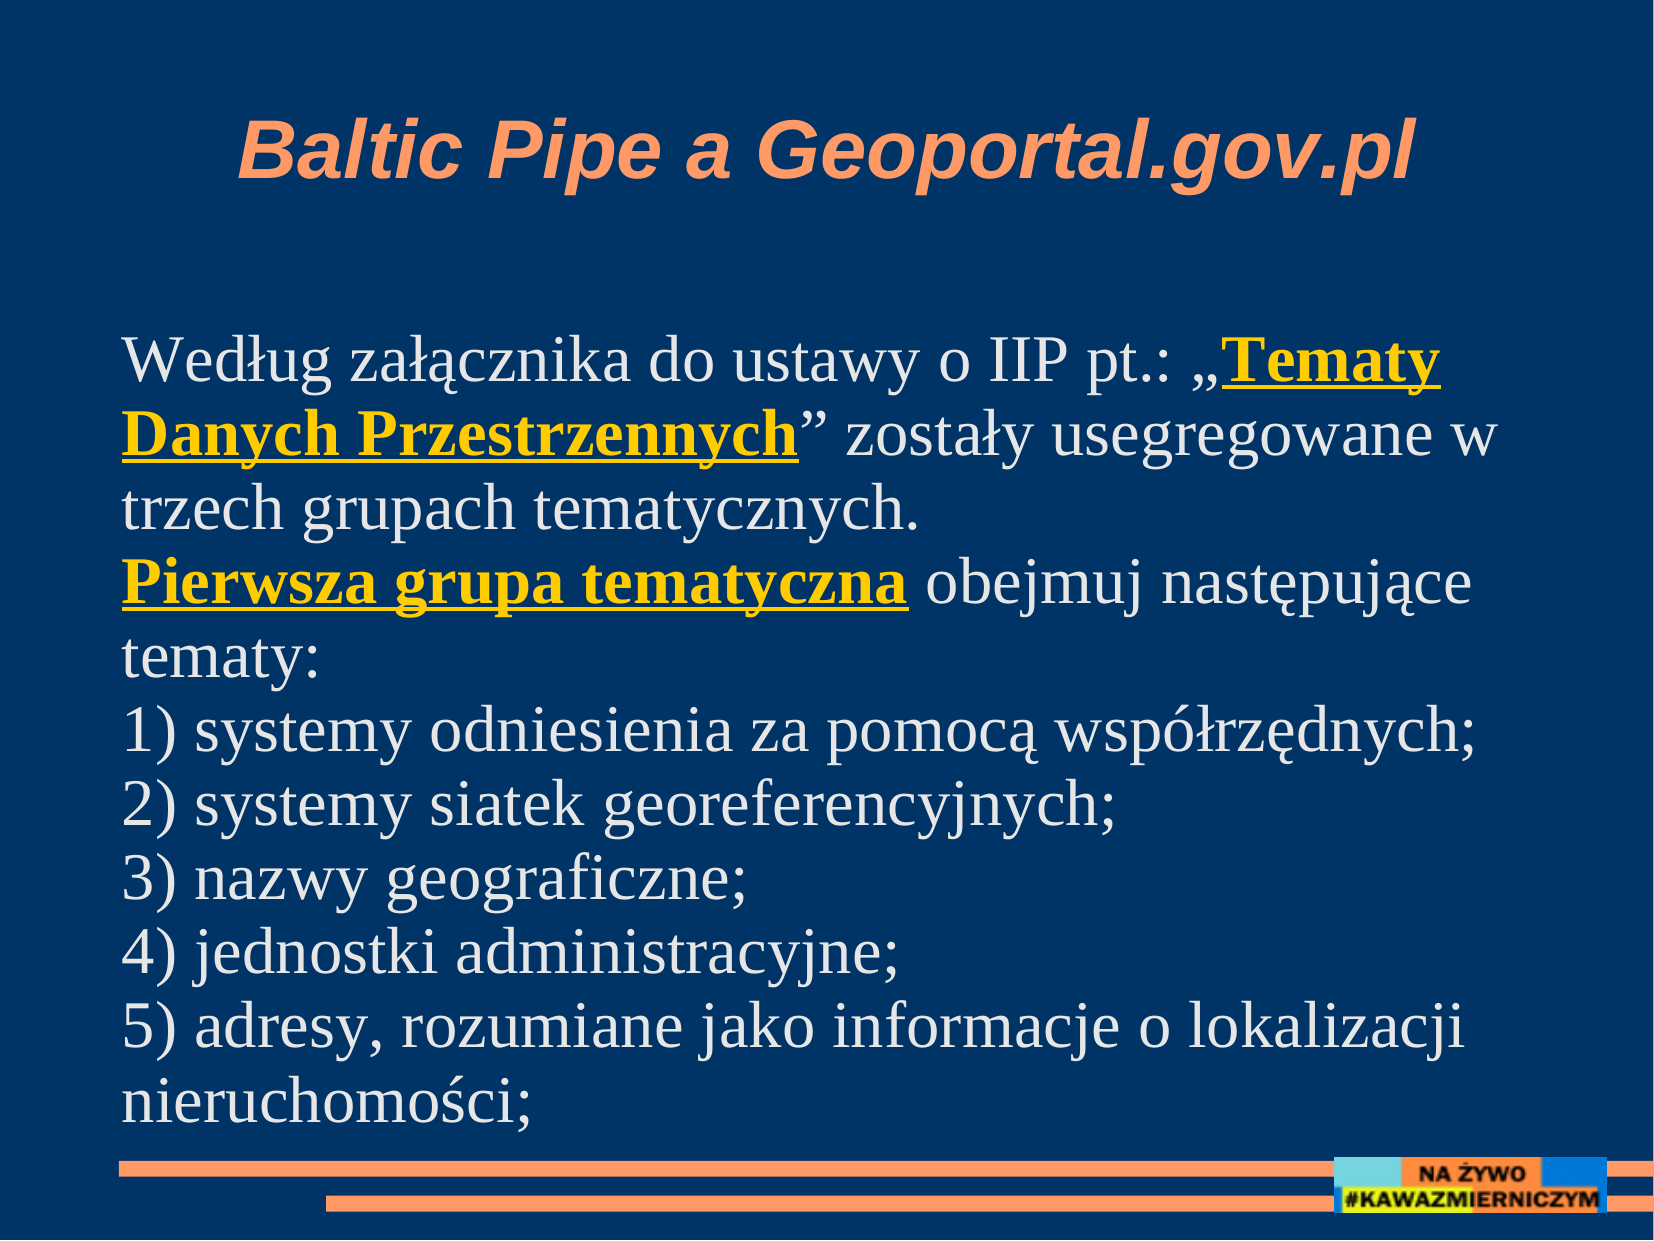

# Baltic Pipe a Geoportal.gov.pl
Według załącznika do ustawy o IIP pt.: „Tematy Danych Przestrzennych” zostały usegregowane w trzech grupach tematycznych.
Pierwsza grupa tematyczna obejmuj następujące tematy:
1) systemy odniesienia za pomocą współrzędnych;
2) systemy siatek georeferencyjnych;
3) nazwy geograficzne;
4) jednostki administracyjne;
5) adresy, rozumiane jako informacje o lokalizacji nieruchomości;